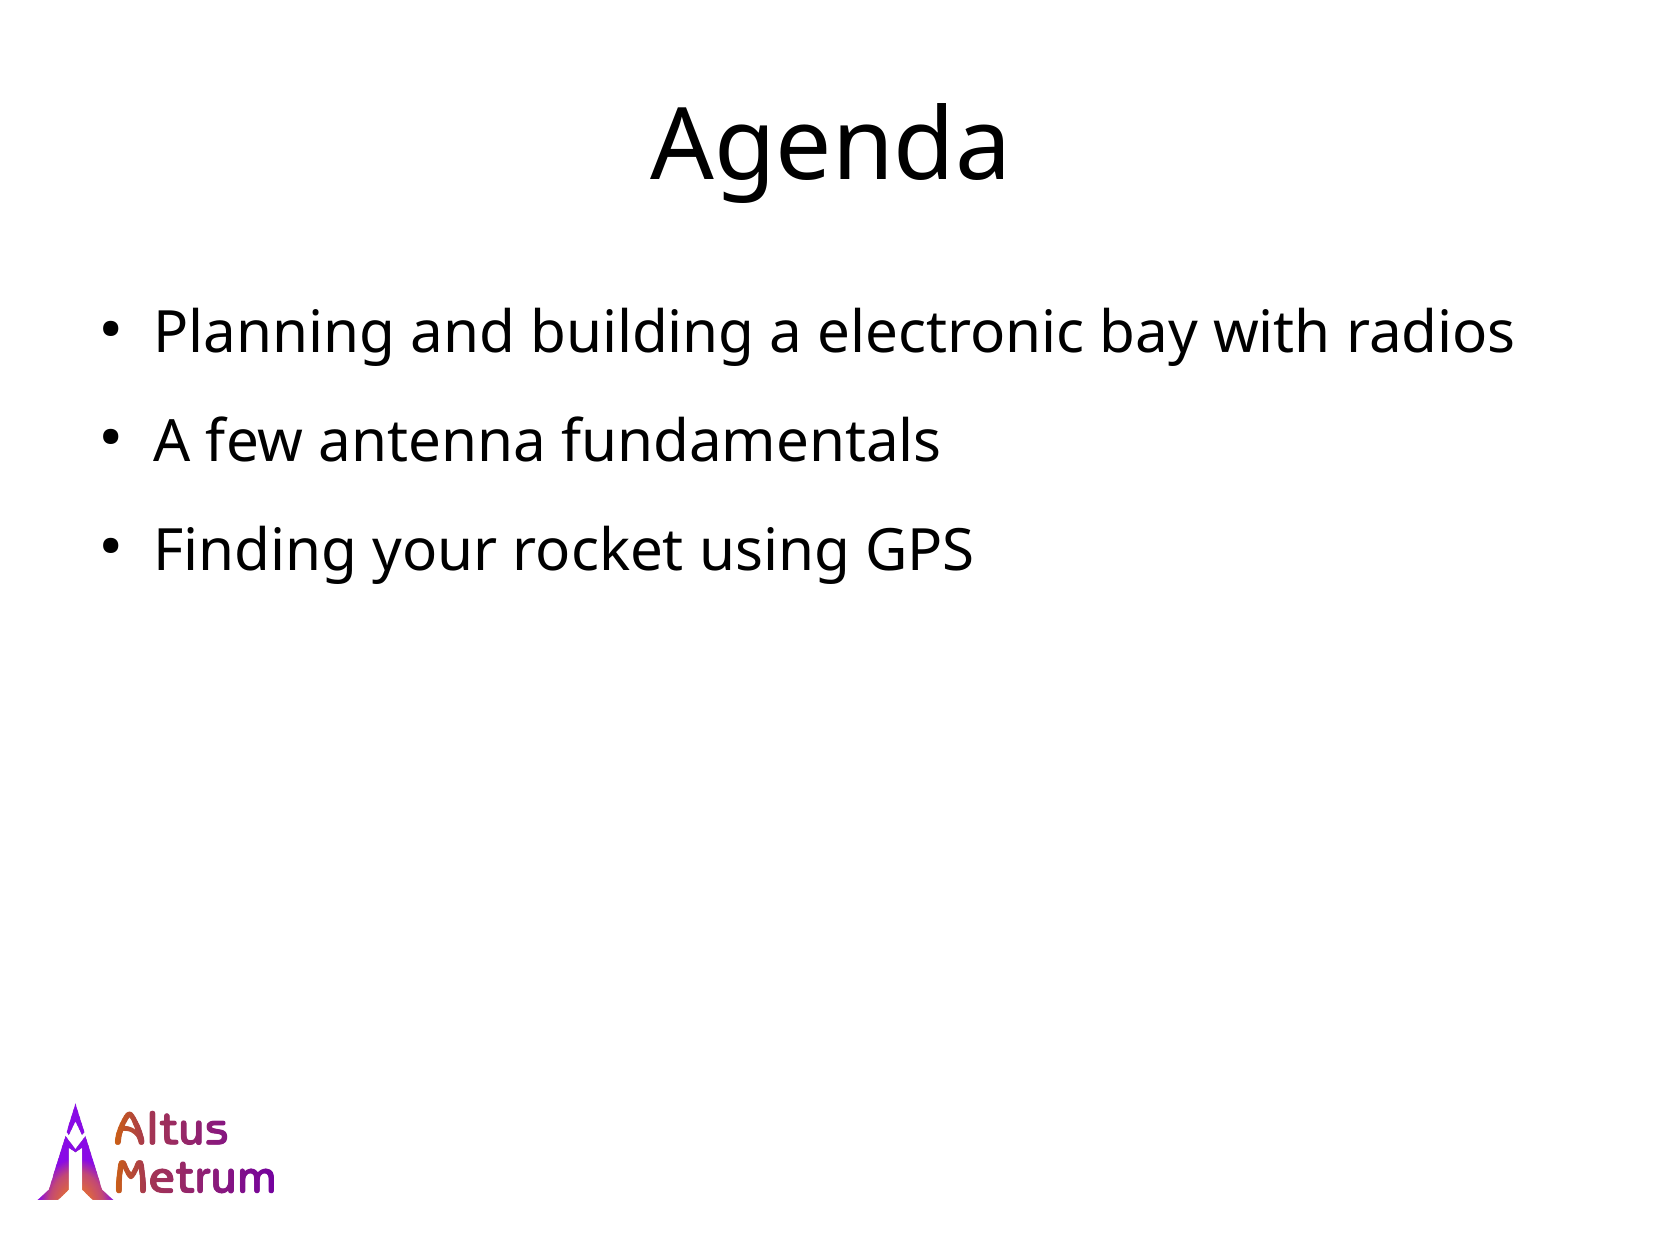

# Agenda
Planning and building a electronic bay with radios
A few antenna fundamentals
Finding your rocket using GPS